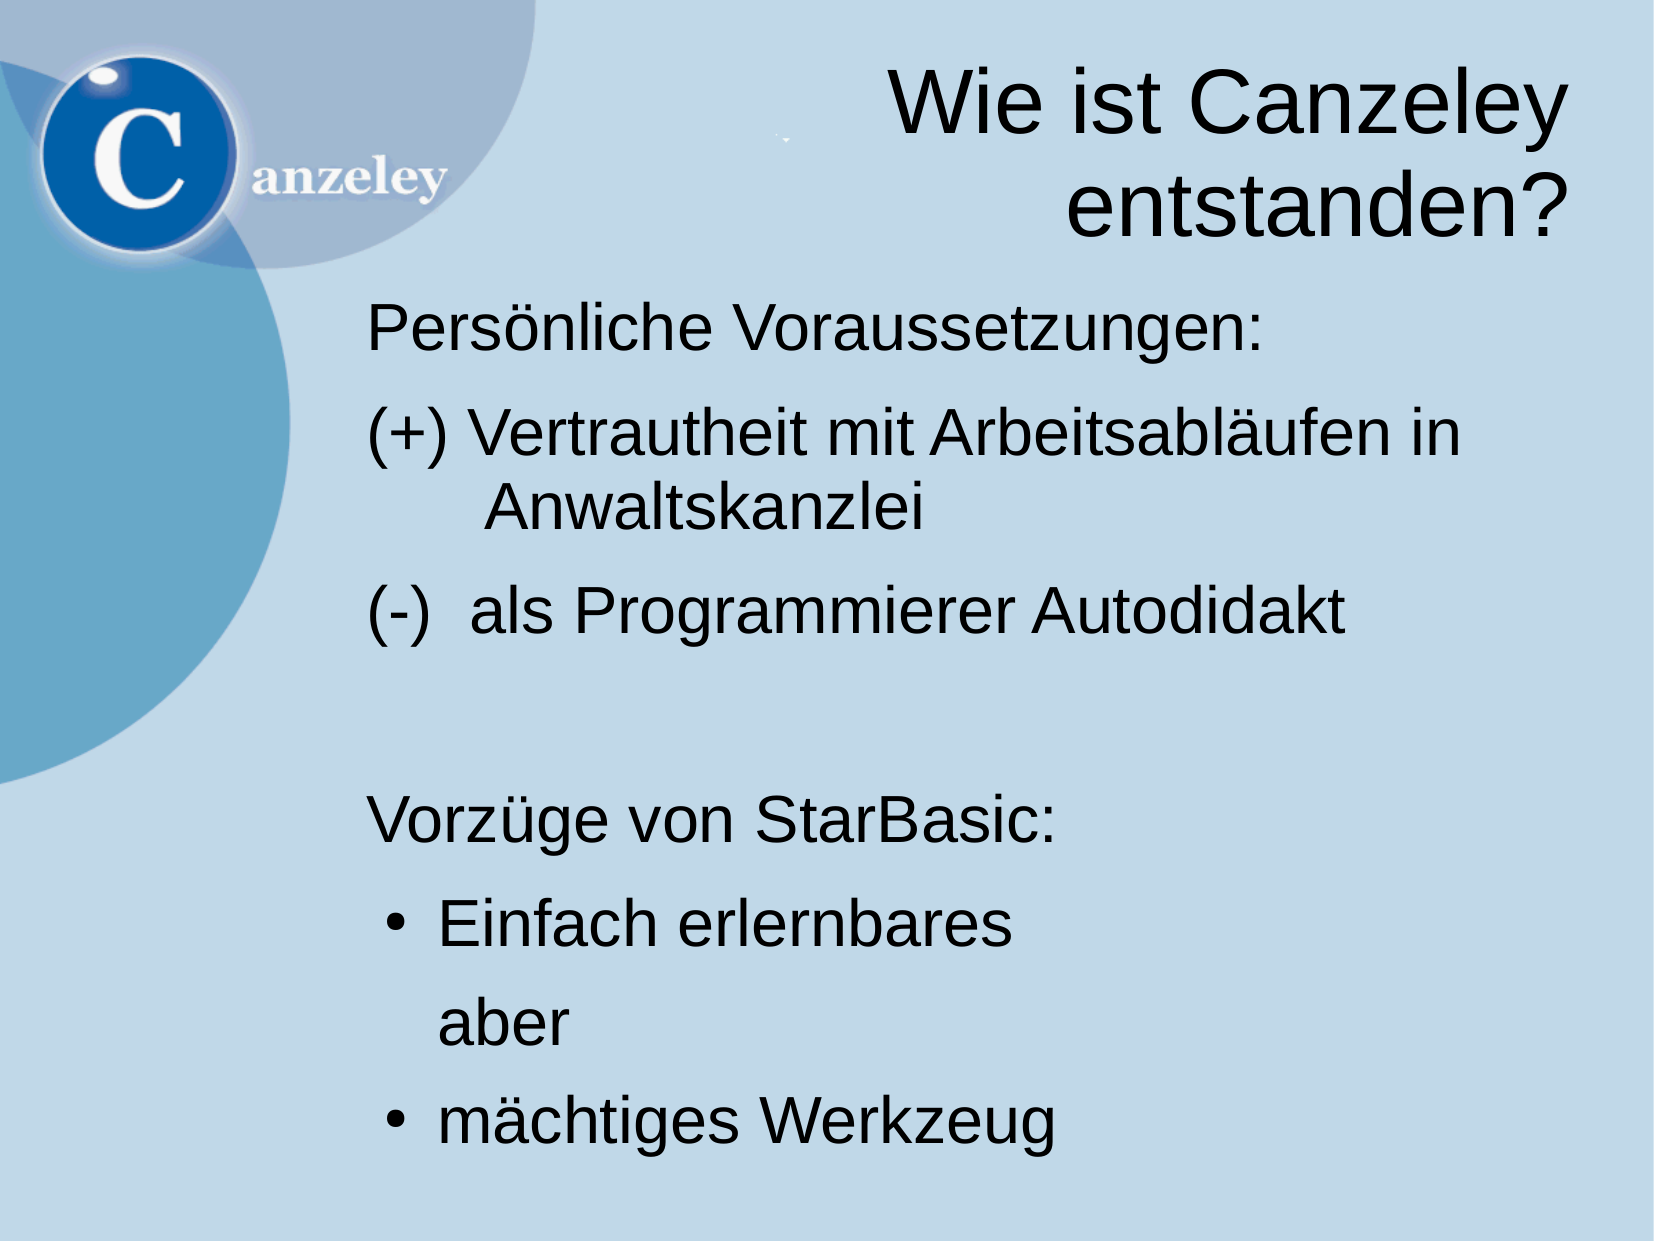

# Wie ist Canzeley entstanden?
Persönliche Voraussetzungen:
(+) Vertrautheit mit Arbeitsabläufen in Anwaltskanzlei
(-) als Programmierer Autodidakt
Vorzüge von StarBasic:
Einfach erlernbares
aber
mächtiges Werkzeug